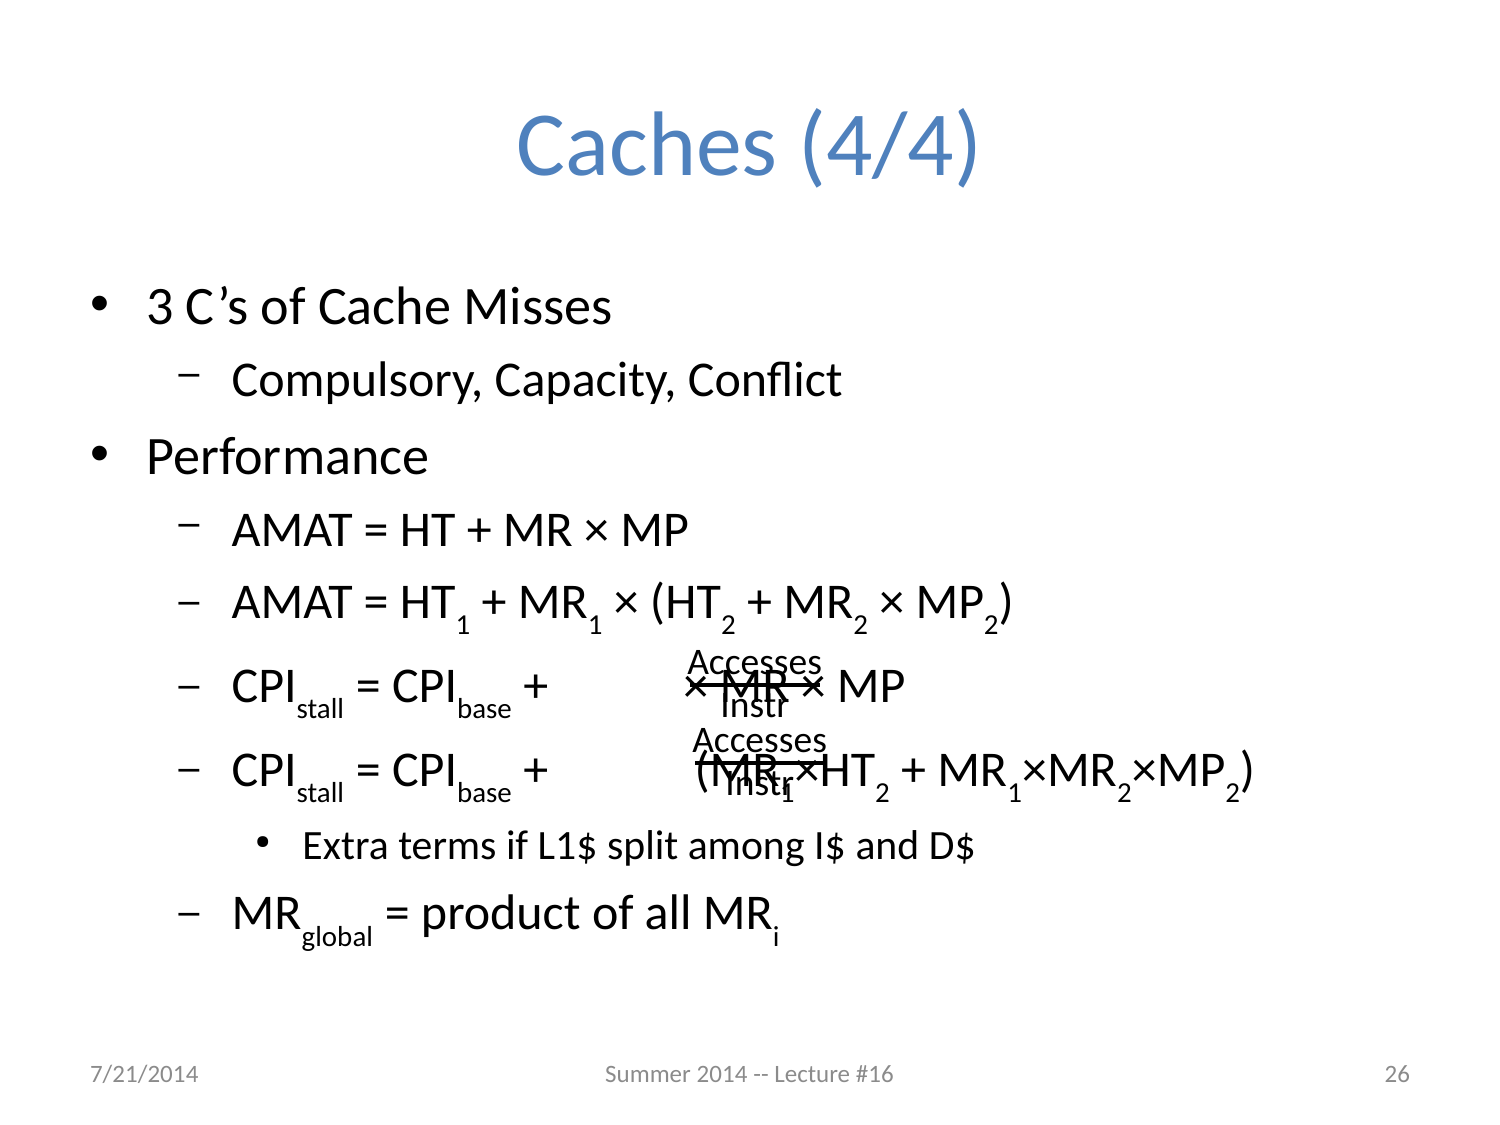

# Caches (4/4)
3 C’s of Cache Misses
Compulsory, Capacity, Conflict
Performance
AMAT = HT + MR × MP
AMAT = HT1 + MR1 × (HT2 + MR2 × MP2)
CPIstall = CPIbase + × MR × MP
CPIstall = CPIbase + (MR1×HT2 + MR1×MR2×MP2)
Extra terms if L1$ split among I$ and D$
MRglobal = product of all MRi
Accesses
Instr
Accesses
Instr
7/21/2014
Summer 2014 -- Lecture #16